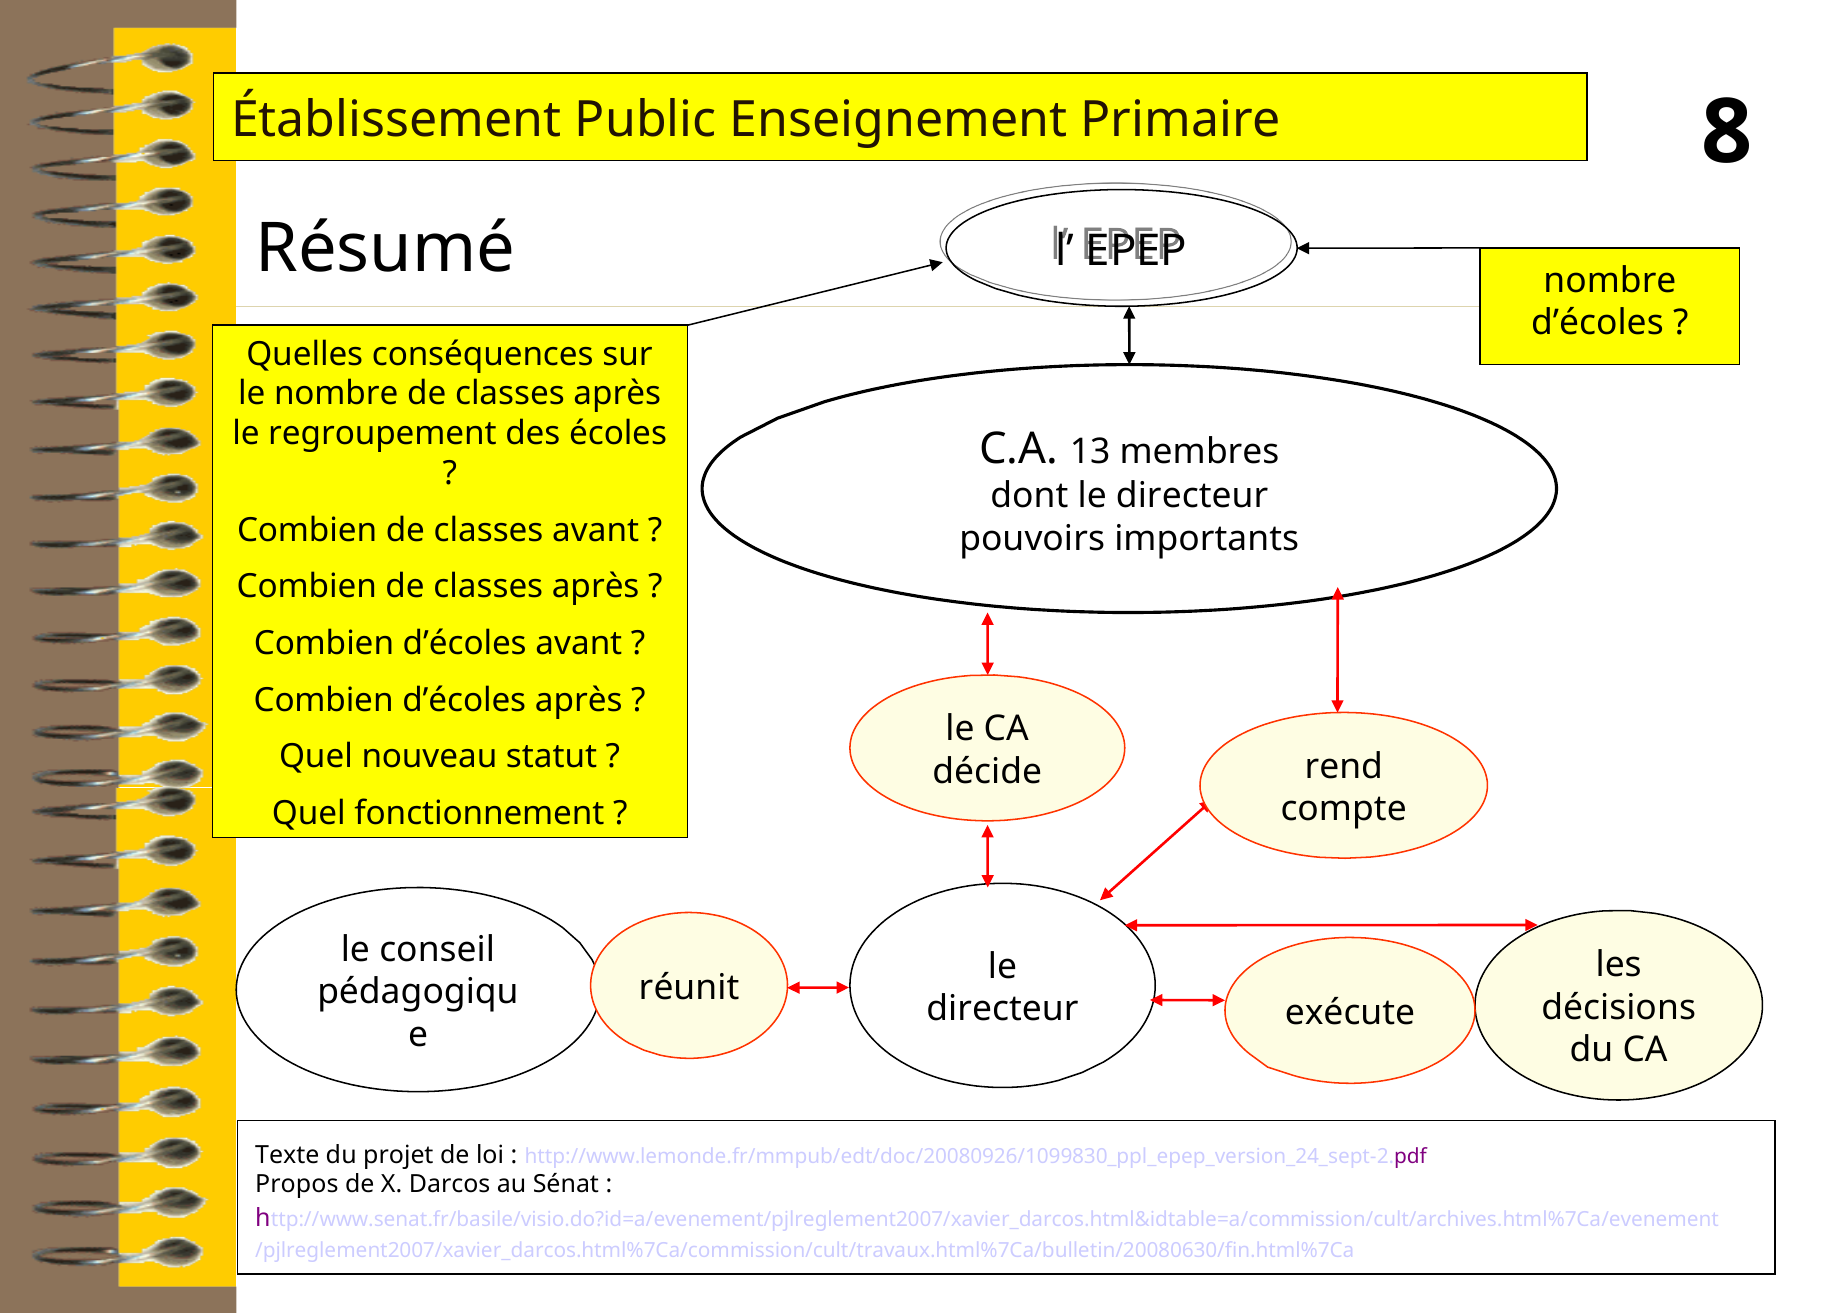

8
# Établissement Public Enseignement Primaire
Résumé
l’ EPEP
nombre d’écoles ?
Quelles conséquences sur le nombre de classes après le regroupement des écoles ?
Combien de classes avant ?
Combien de classes après ?
Combien d’écoles avant ?
Combien d’écoles après ?
Quel nouveau statut ?
Quel fonctionnement ?
C.A. 13 membres
dont le directeur
pouvoirs importants
le CA décide
rend compte
le directeur
le conseil pédagogique
les décisions du CA
réunit
exécute
Texte du projet de loi : http://www.lemonde.fr/mmpub/edt/doc/20080926/1099830_ppl_epep_version_24_sept-2.pdf
Propos de X. Darcos au Sénat :
http://www.senat.fr/basile/visio.do?id=a/evenement/pjlreglement2007/xavier_darcos.html&idtable=a/commission/cult/archives.html%7Ca/evenement/pjlreglement2007/xavier_darcos.html%7Ca/commission/cult/travaux.html%7Ca/bulletin/20080630/fin.html%7Ca